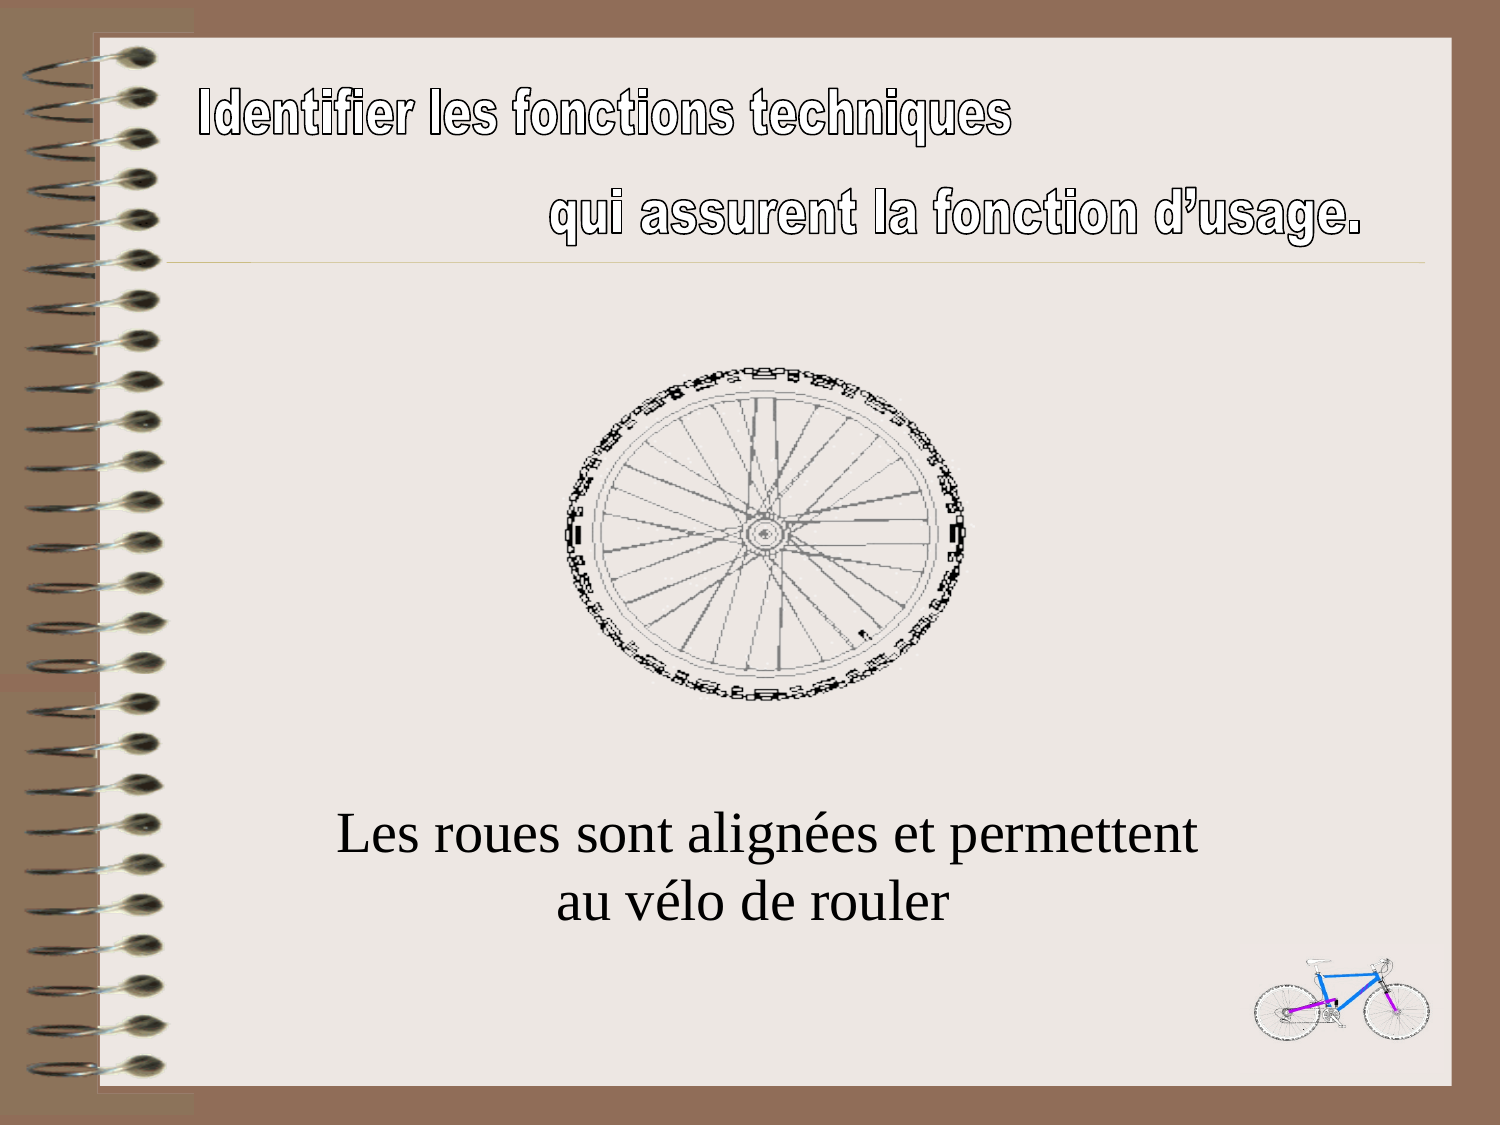

Les roues sont alignées et permettent au vélo de rouler